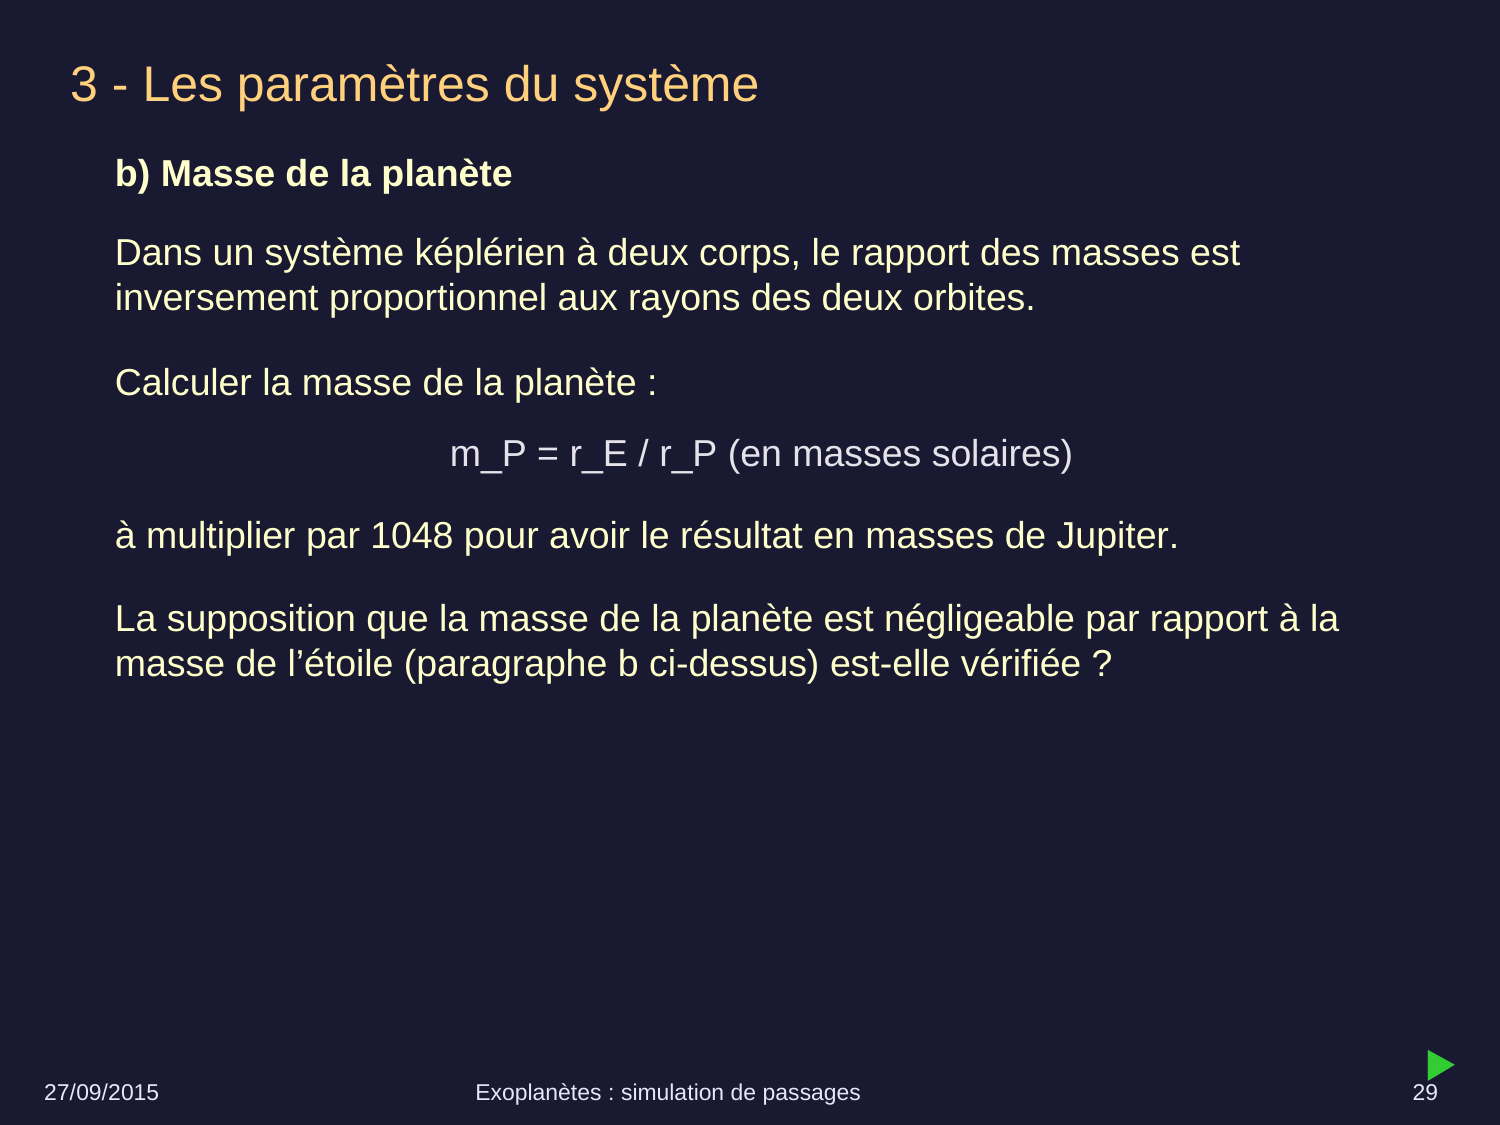

3 - Les paramètres du système
b) Masse de la planète
Dans un système képlérien à deux corps, le rapport des masses est inversement proportionnel aux rayons des deux orbites.
Calculer la masse de la planète :
m_P = r_E / r_P (en masses solaires)
à multiplier par 1048 pour avoir le résultat en masses de Jupiter.
La supposition que la masse de la planète est négligeable par rapport à la masse de l’étoile (paragraphe b ci-dessus) est-elle vérifiée ?

27/09/2015
Exoplanètes : simulation de passages
29